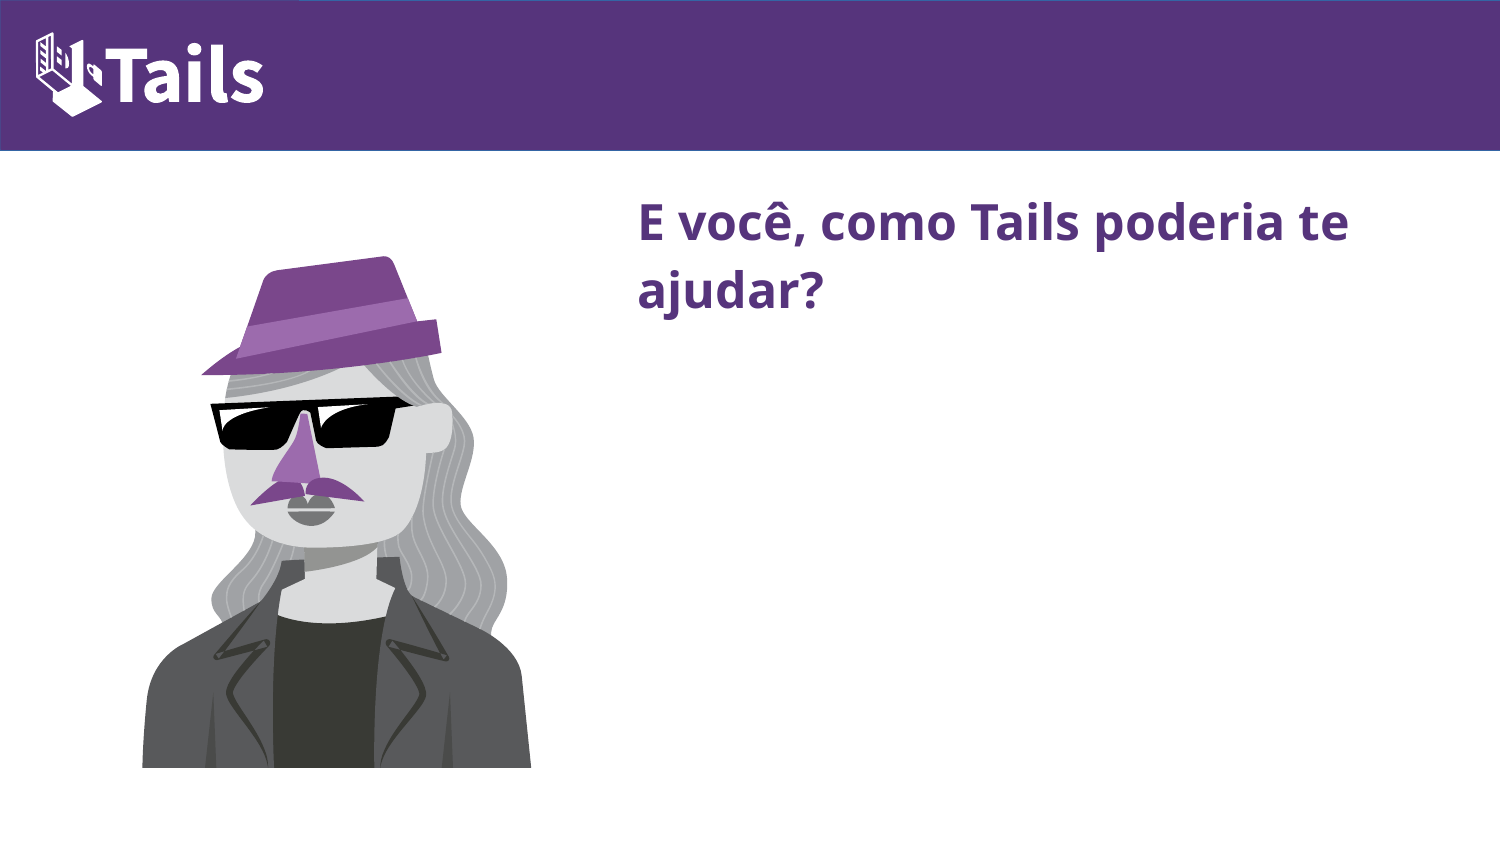

# E você, como Tails poderia te ajudar?